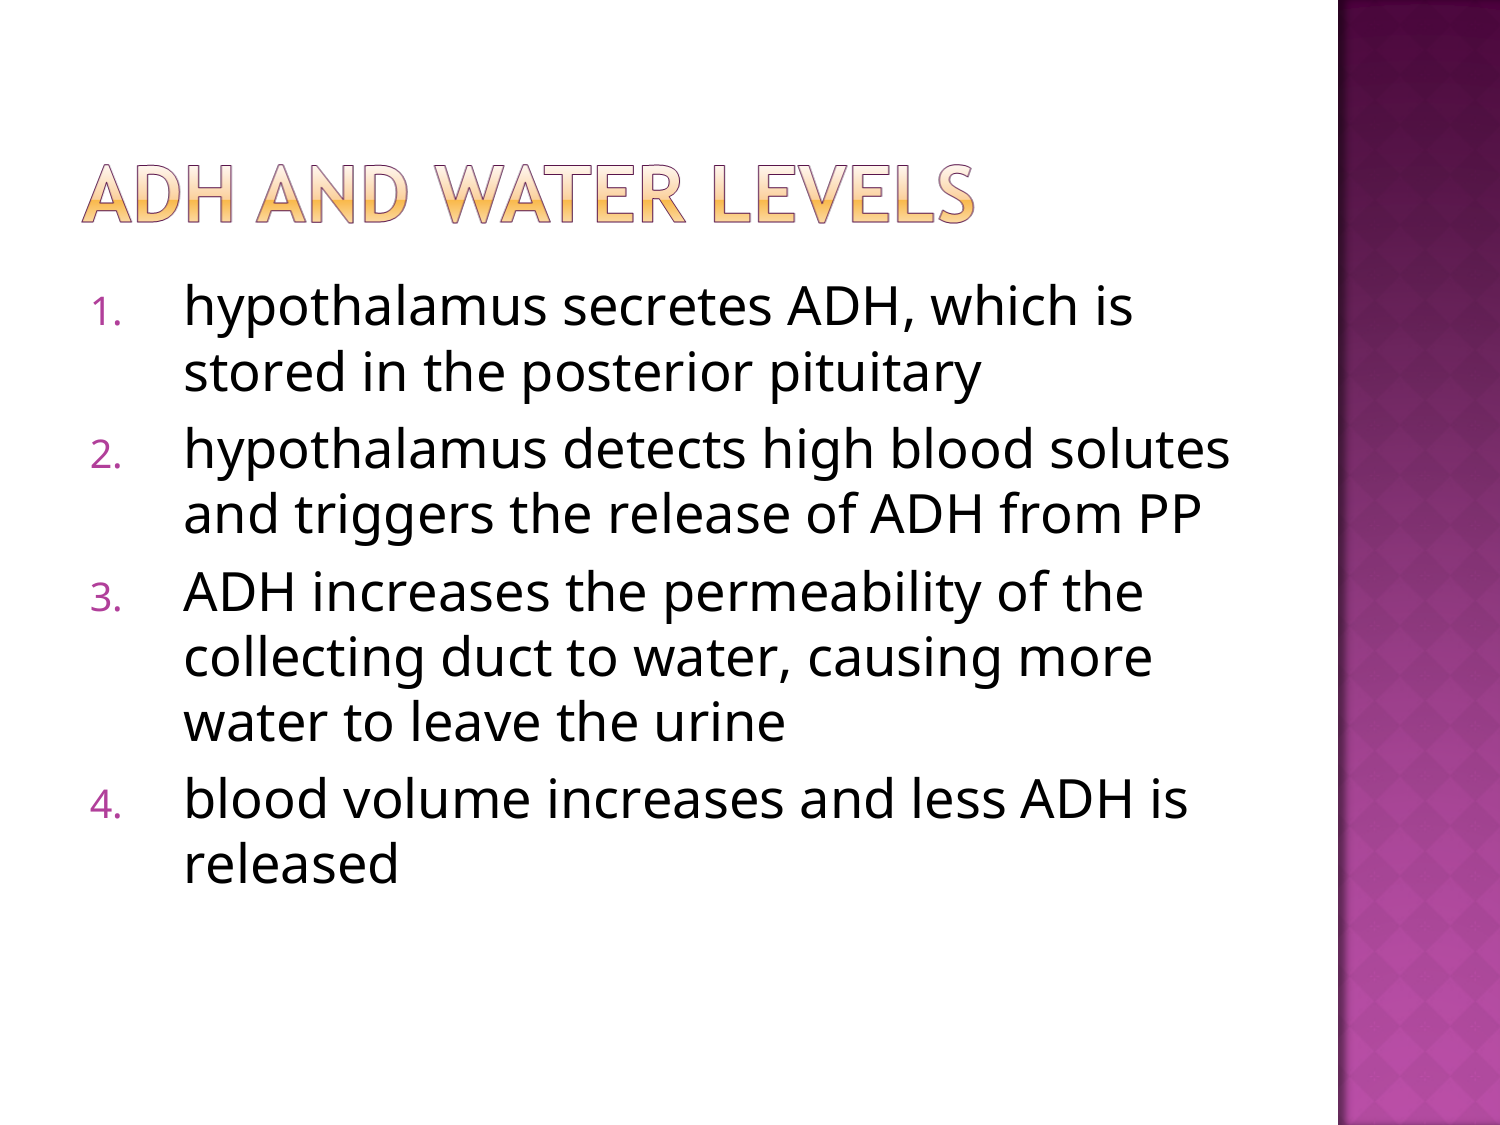

# hypothalamus secretes ADH, which is stored in the posterior pituitary
hypothalamus detects high blood solutes and triggers the release of ADH from PP
ADH increases the permeability of the collecting duct to water, causing more water to leave the urine
blood volume increases and less ADH is released